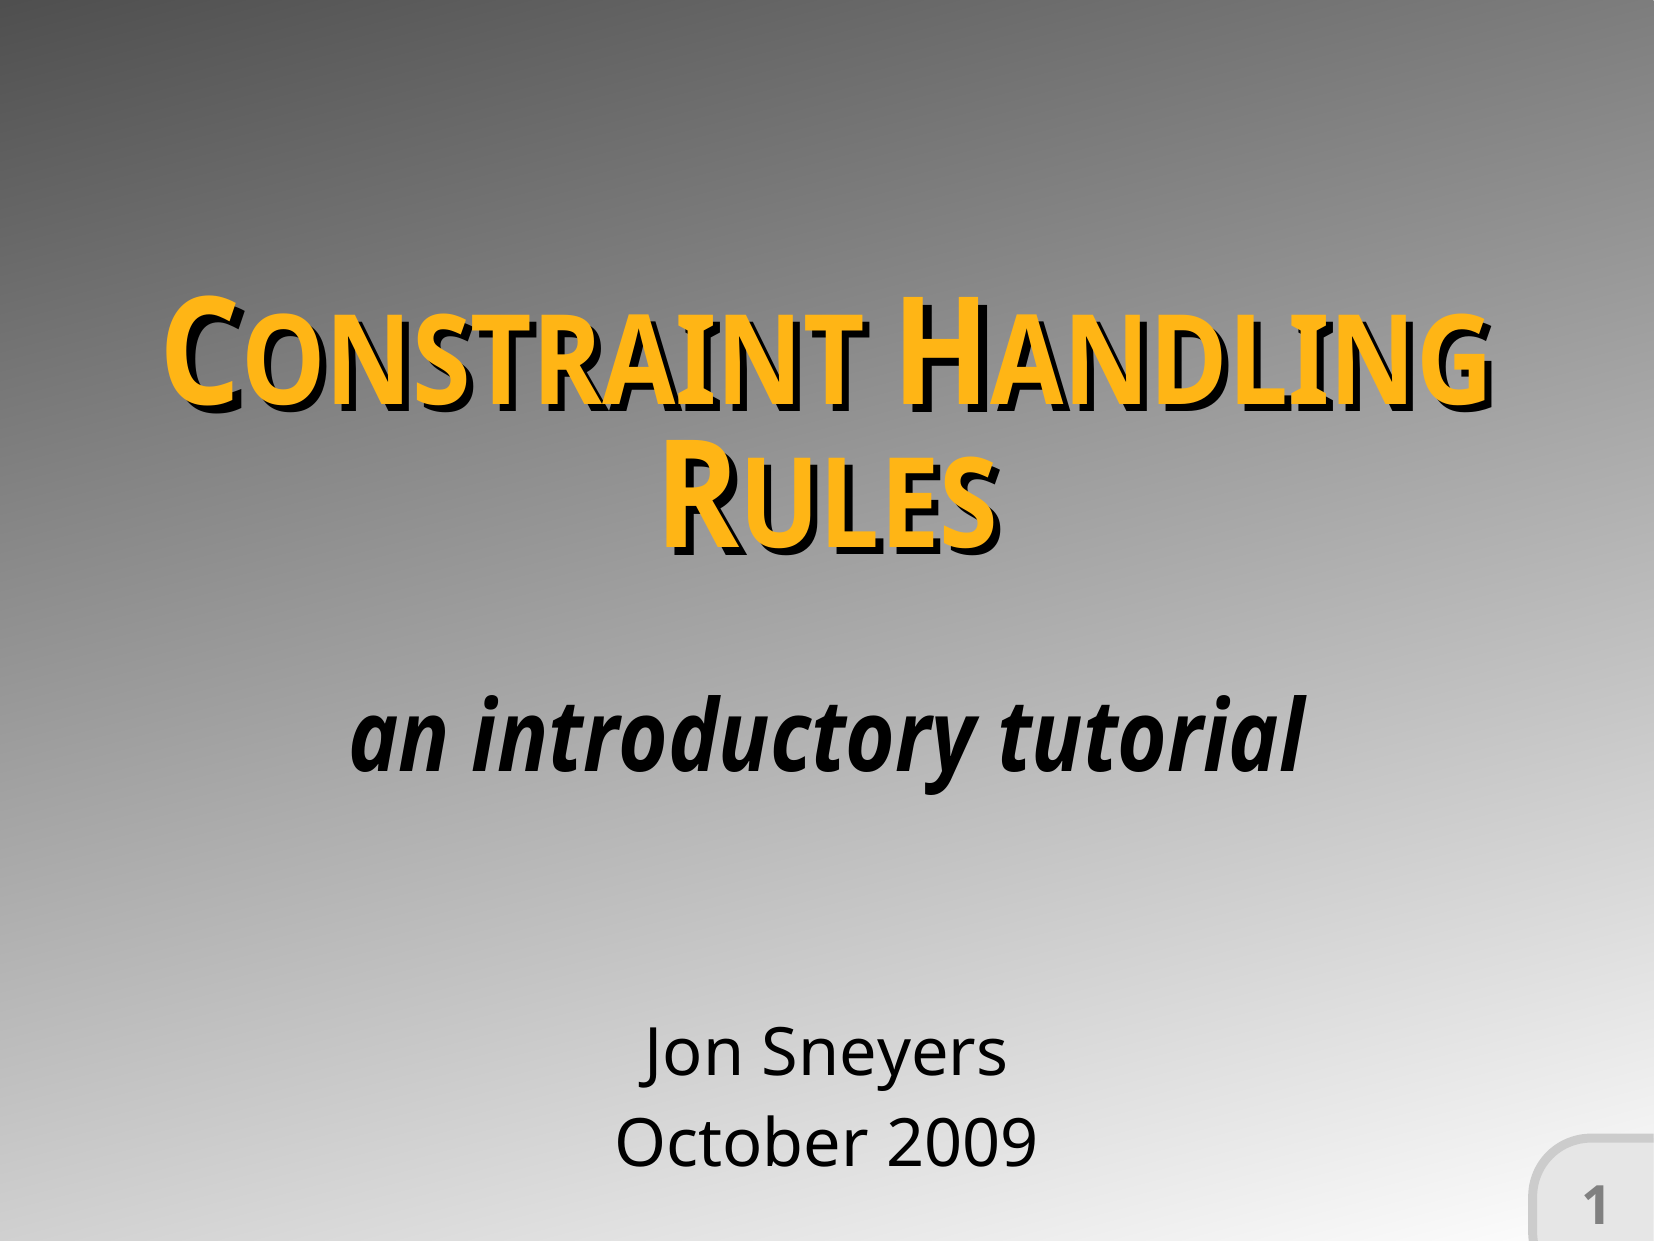

# CONSTRAINT HANDLING RULES an introductory tutorial
Jon Sneyers
October 2009
1